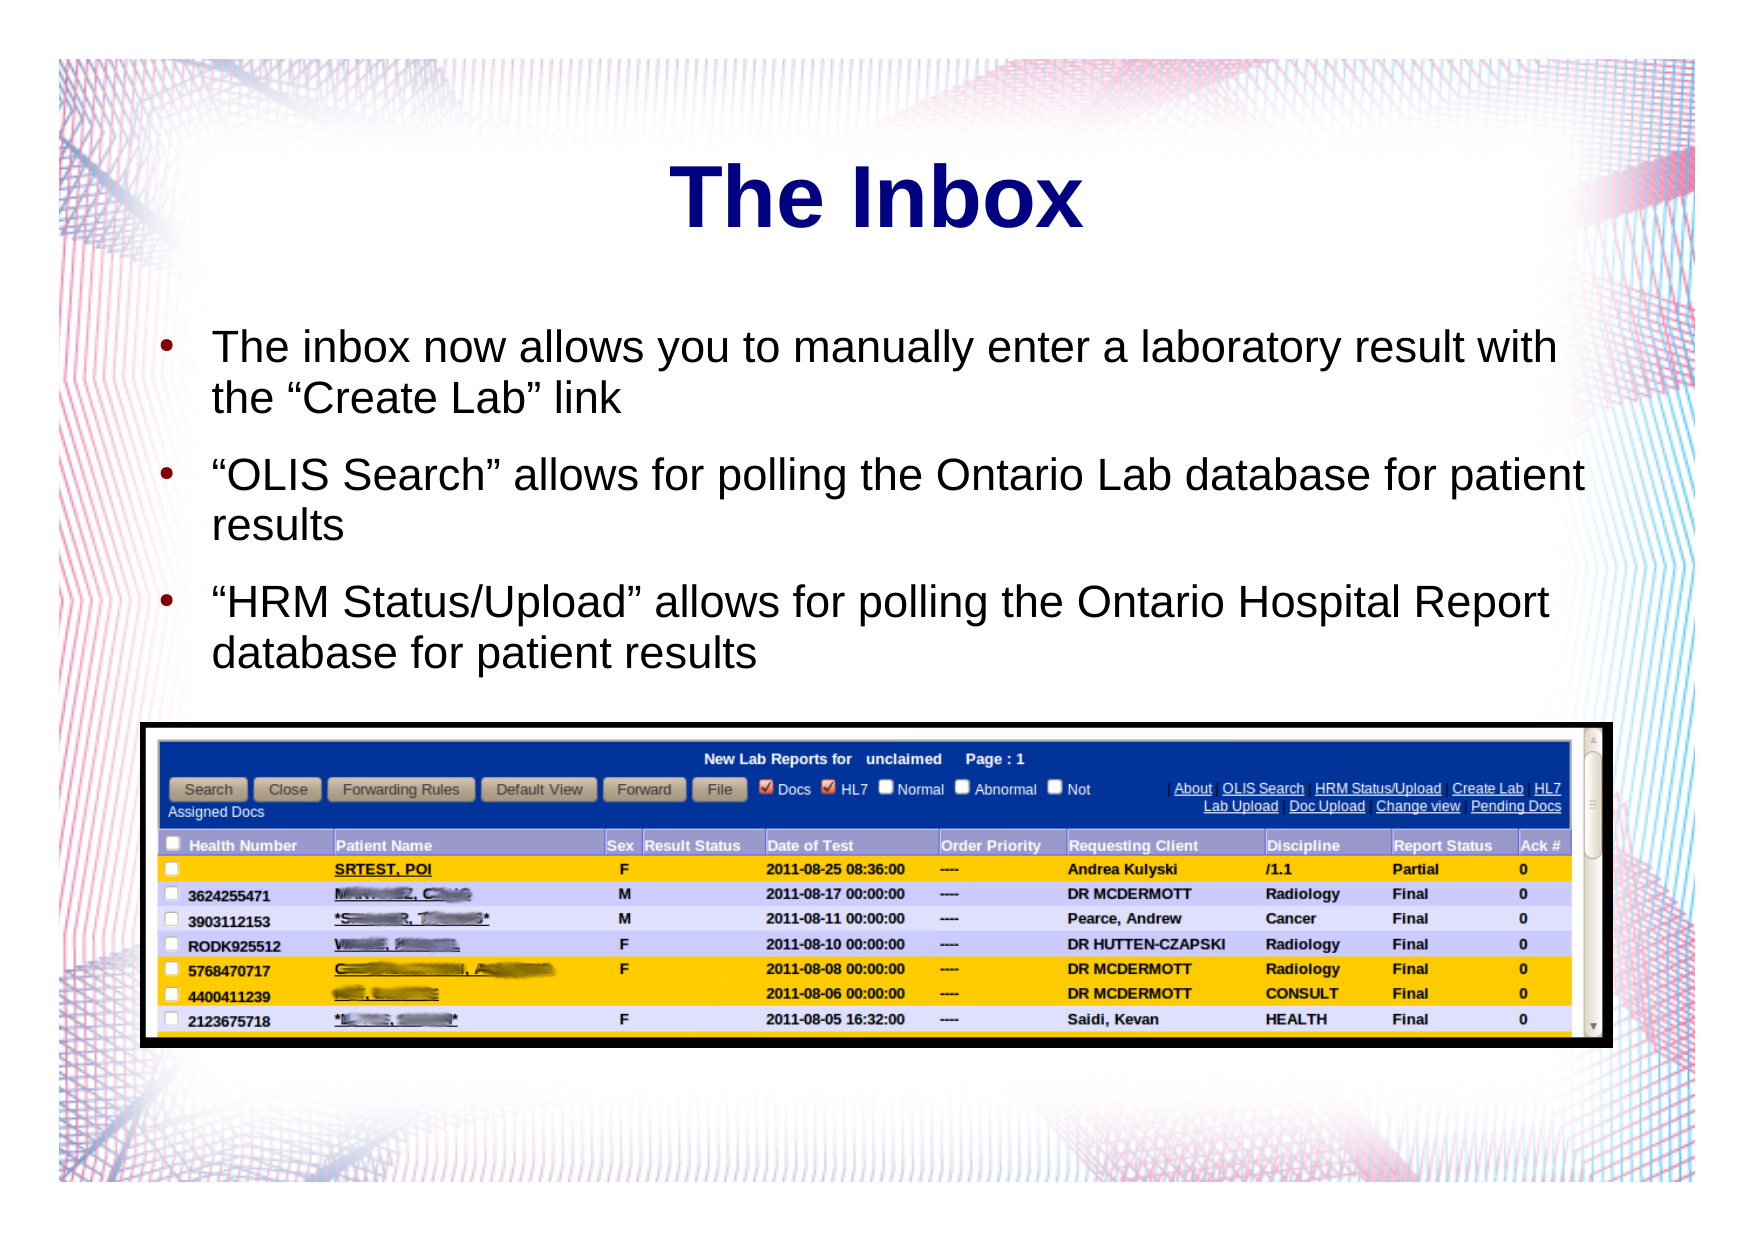

# The Inbox
The inbox now allows you to manually enter a laboratory result with the “Create Lab” link
“OLIS Search” allows for polling the Ontario Lab database for patient results
“HRM Status/Upload” allows for polling the Ontario Hospital Report database for patient results